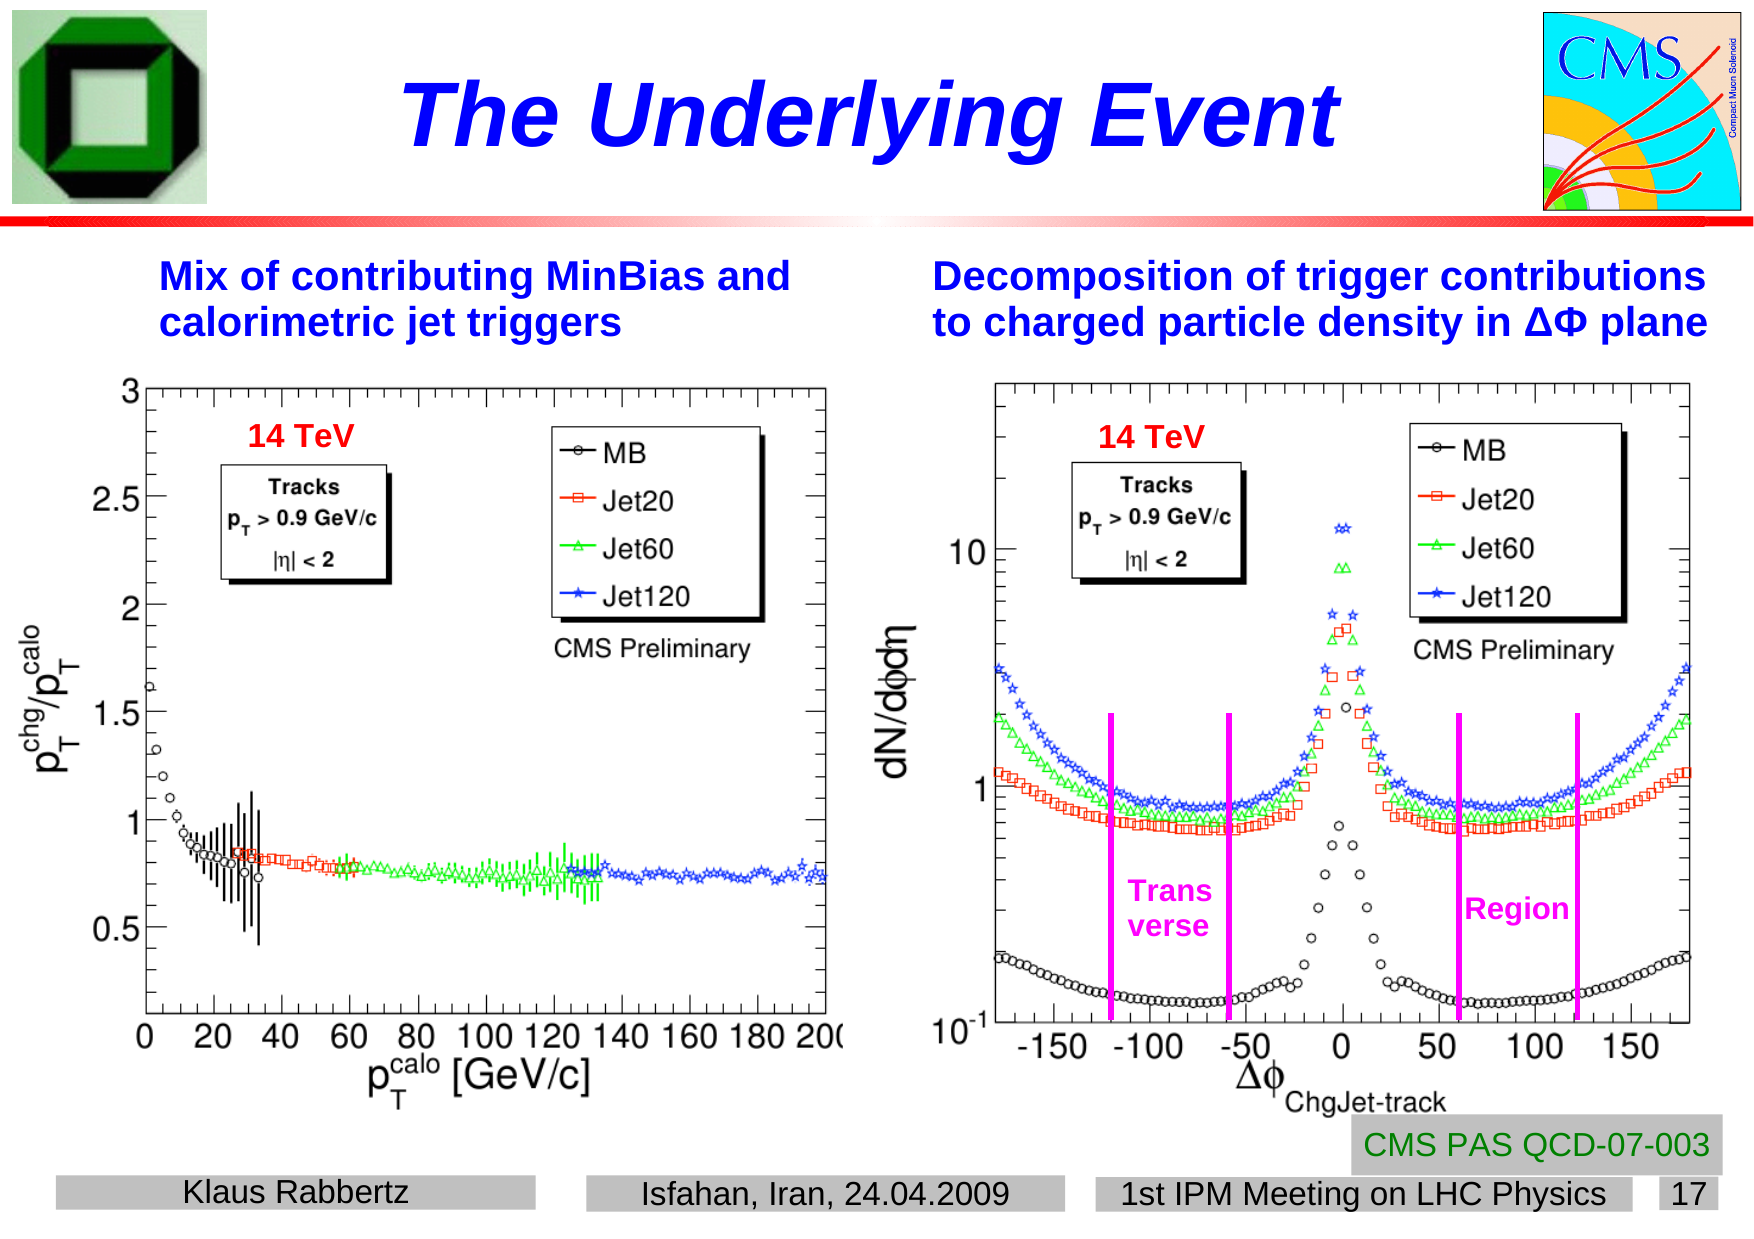

# The Underlying Event
Mix of contributing MinBias and
calorimetric jet triggers
Decomposition of trigger contributions
to charged particle density in ΔΦ plane
14 TeV
14 TeV
Trans
verse
Region
CMS PAS QCD-07-003